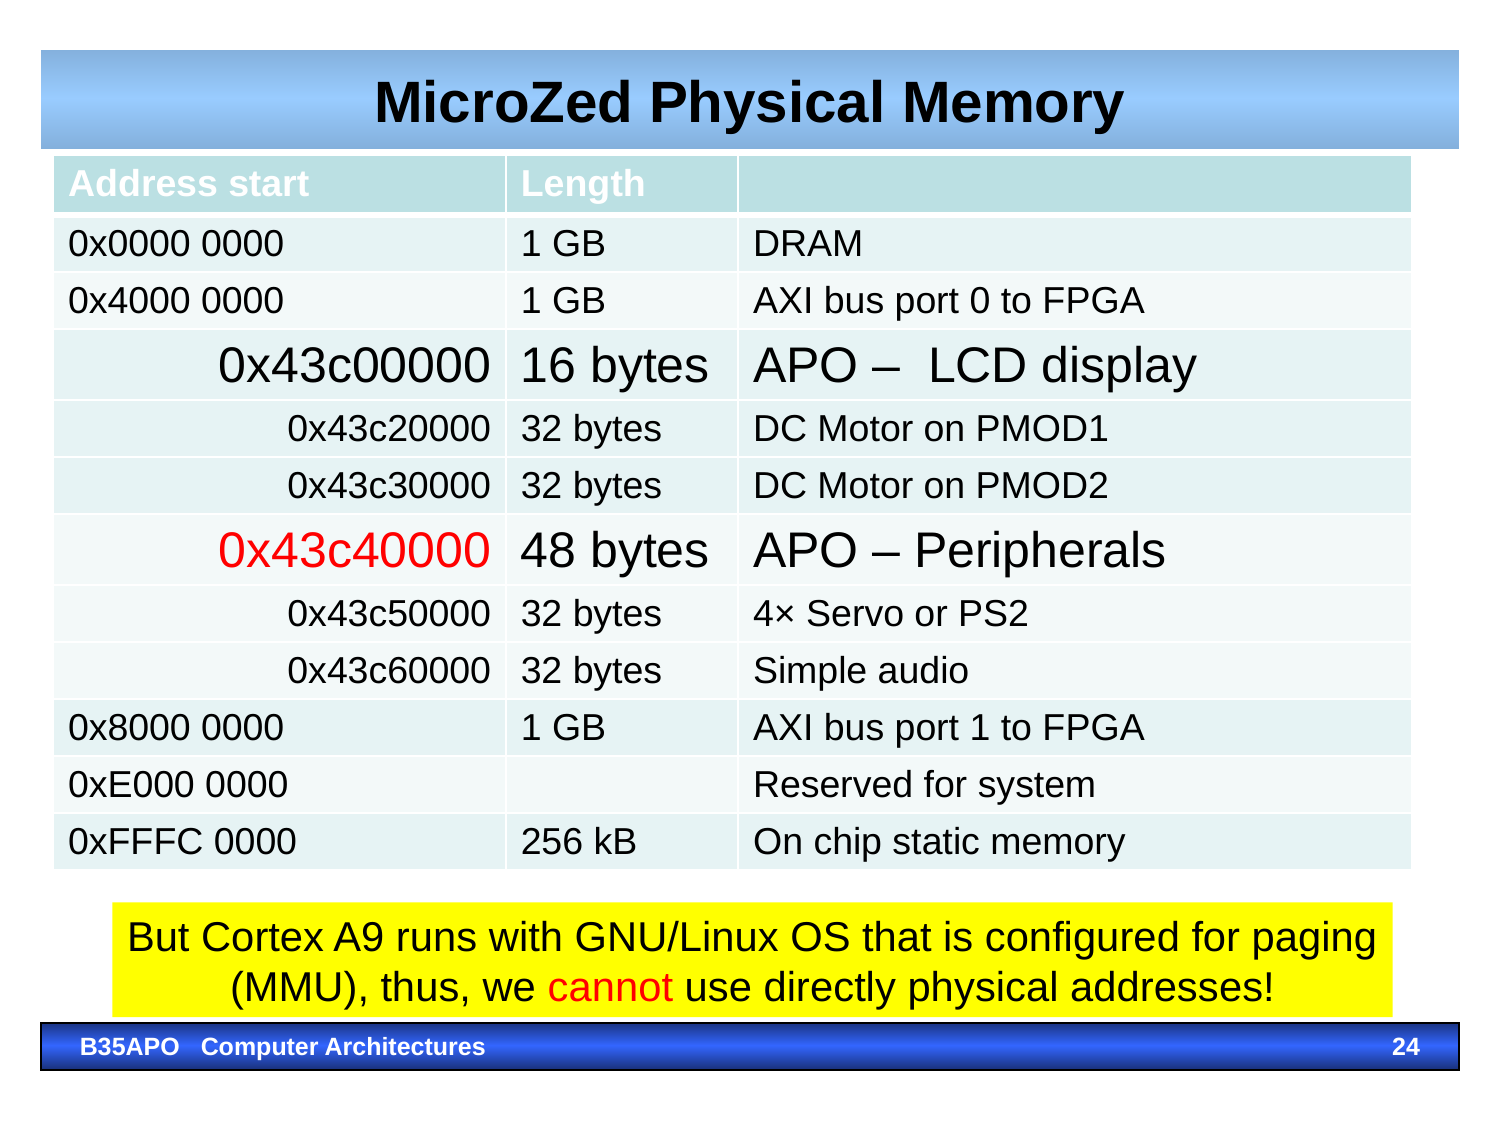

# MicroZed Physical Memory
| Address start | Length | |
| --- | --- | --- |
| 0x0000 0000 | 1 GB | DRAM |
| 0x4000 0000 | 1 GB | AXI bus port 0 to FPGA |
| 0x43c00000 | 16 bytes | APO – LCD display |
| 0x43c20000 | 32 bytes | DC Motor on PMOD1 |
| 0x43c30000 | 32 bytes | DC Motor on PMOD2 |
| 0x43c40000 | 48 bytes | APO – Peripherals |
| 0x43c50000 | 32 bytes | 4× Servo or PS2 |
| 0x43c60000 | 32 bytes | Simple audio |
| 0x8000 0000 | 1 GB | AXI bus port 1 to FPGA |
| 0xE000 0000 | | Reserved for system |
| 0xFFFC 0000 | 256 kB | On chip static memory |
But Cortex A9 runs with GNU/Linux OS that is configured for paging
(MMU), thus, we cannot use directly physical addresses!
B35APO Computer Architectures